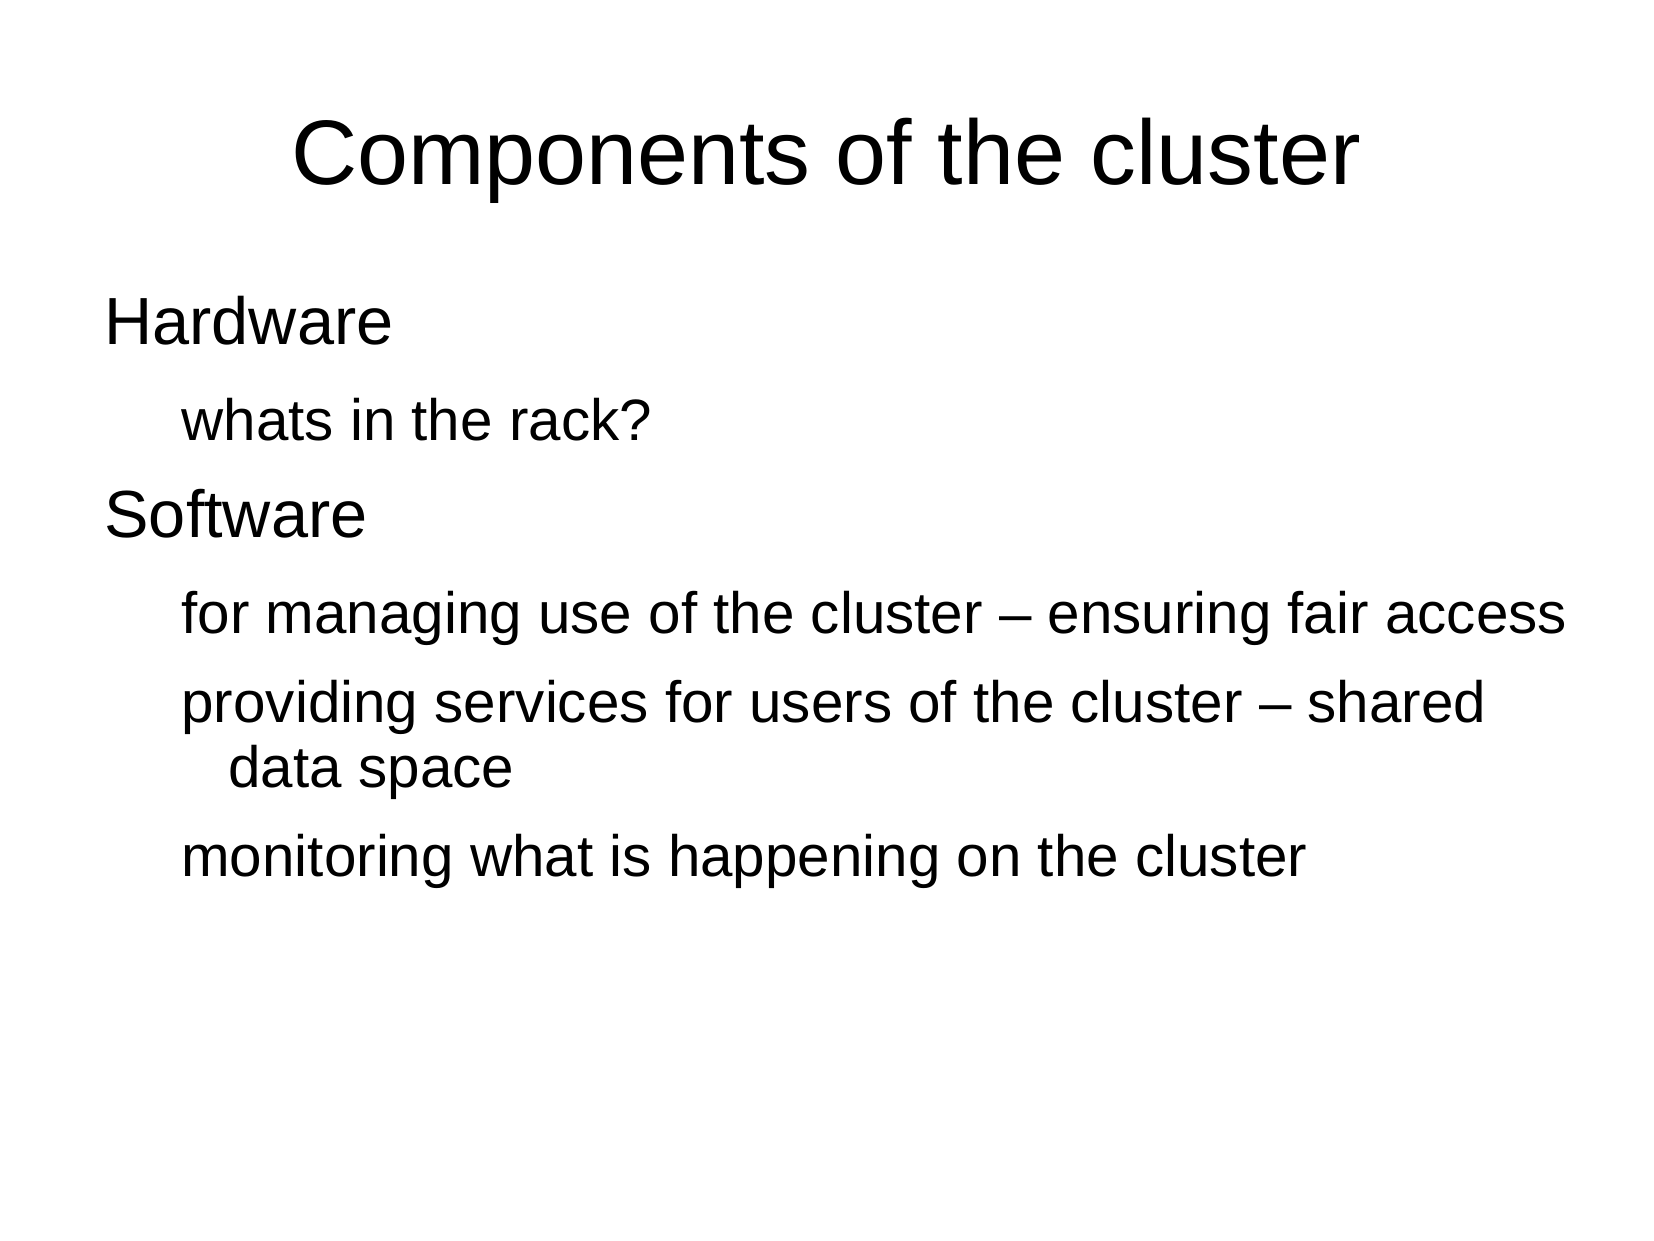

# Components of the cluster
Hardware
whats in the rack?
Software
for managing use of the cluster – ensuring fair access
providing services for users of the cluster – shared data space
monitoring what is happening on the cluster